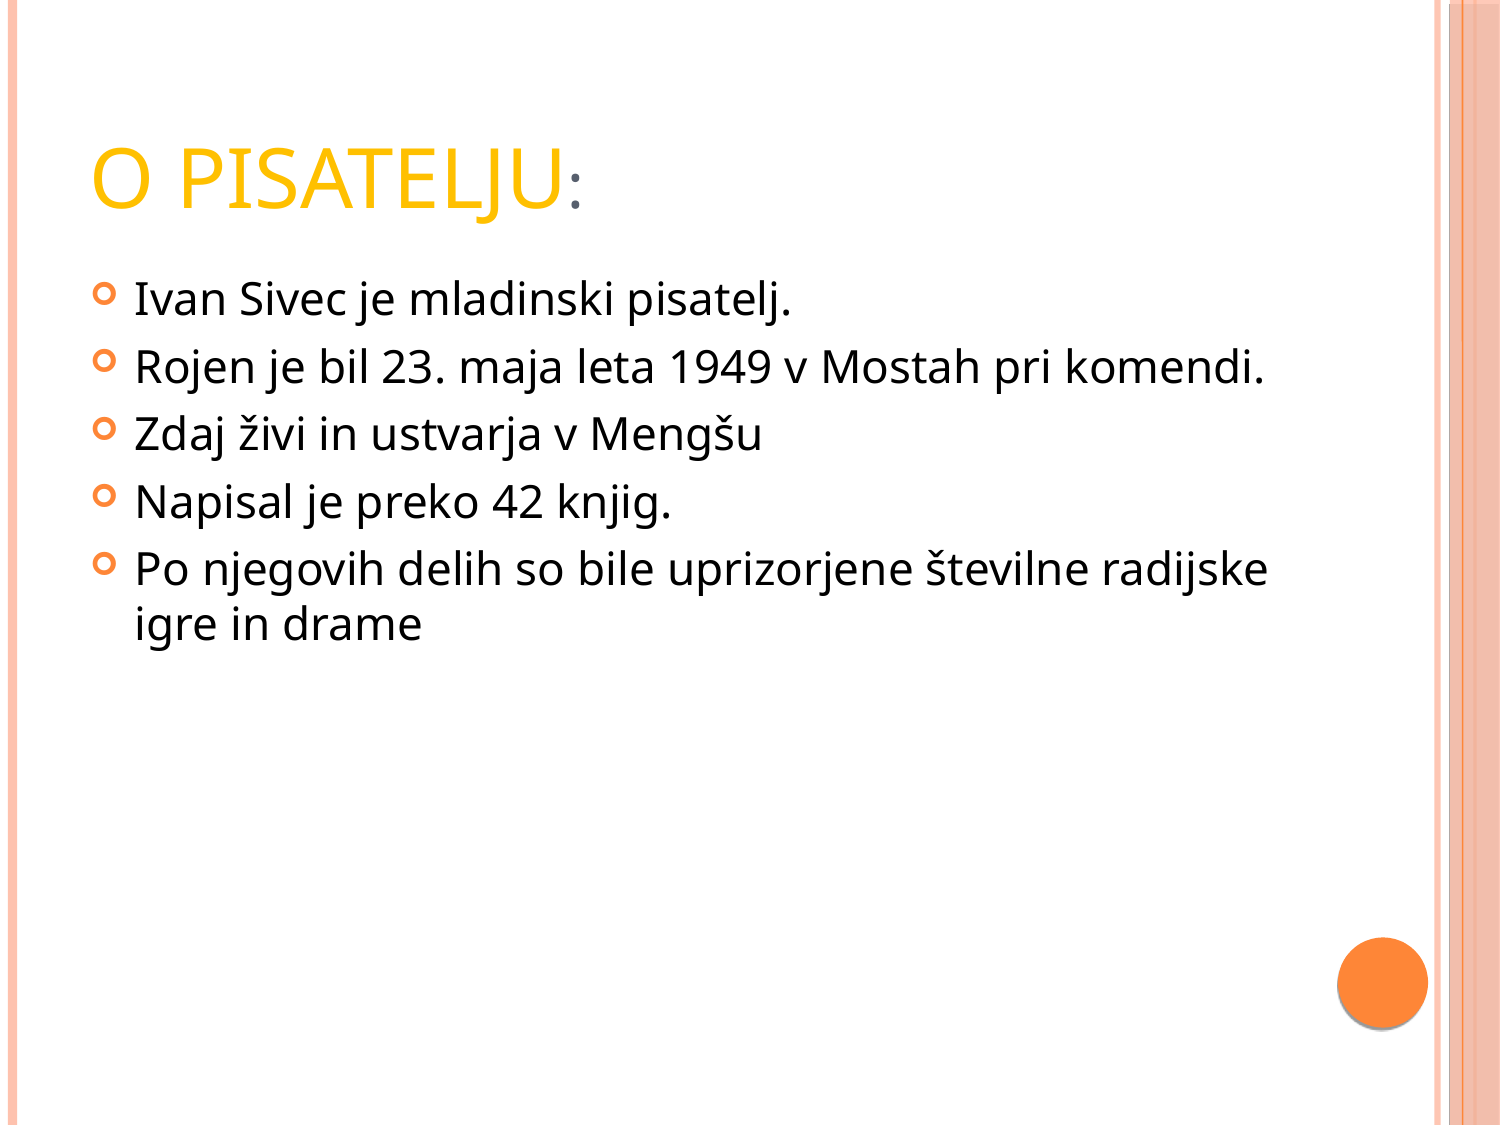

# O Pisatelju:
Ivan Sivec je mladinski pisatelj.
Rojen je bil 23. maja leta 1949 v Mostah pri komendi.
Zdaj živi in ustvarja v Mengšu
Napisal je preko 42 knjig.
Po njegovih delih so bile uprizorjene številne radijske igre in drame